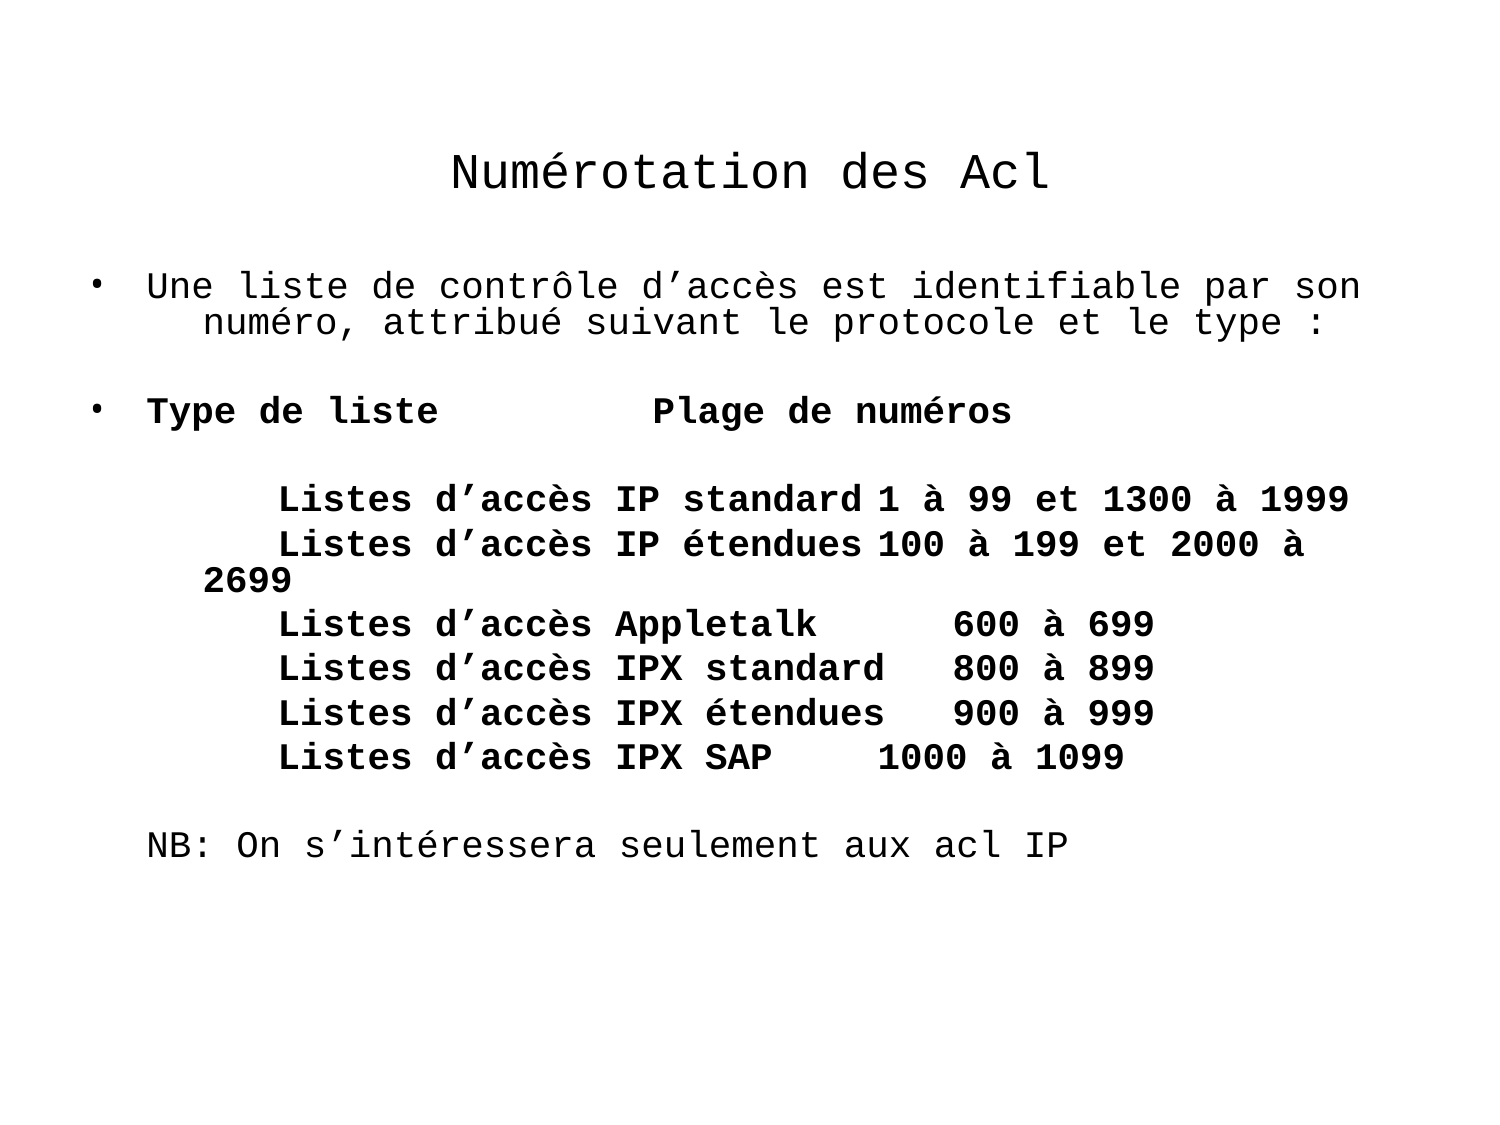

# Numérotation des Acl
Une liste de contrôle d’accès est identifiable par son numéro, attribué suivant le protocole et le type :
Type de liste			Plage de numéros
	Listes d’accès IP standard	1 à 99 et 1300 à 1999
	Listes d’accès IP étendues	100 à 199 et 2000 à 2699
	Listes d’accès Appletalk		600 à 699
	Listes d’accès IPX standard	800 à 899
	Listes d’accès IPX étendues	900 à 999
	Listes d’accès IPX SAP		1000 à 1099
NB: On s’intéressera seulement aux acl IP